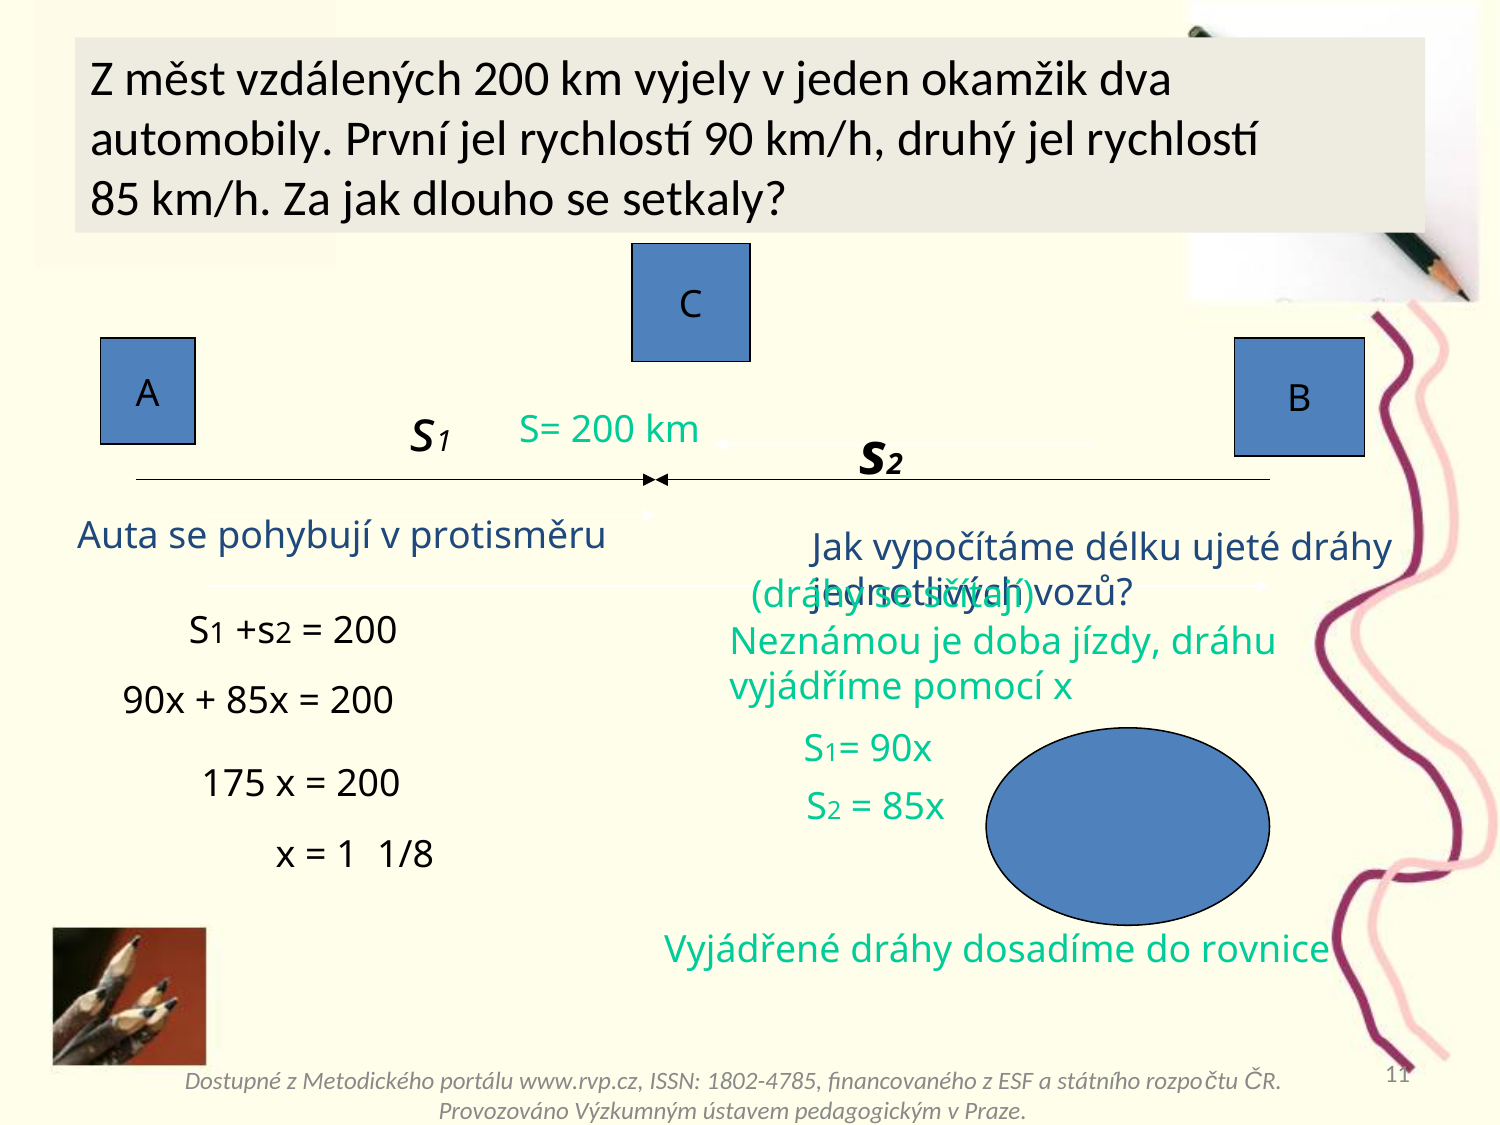

# Z měst vzdálených 200 km vyjely v jeden okamžik dva automobily. První jel rychlostí 90 km/h, druhý jel rychlostí 85 km/h. Za jak dlouho se setkaly?
C
A
B
s1
S= 200 km
s2
Auta se pohybují v protisměru
Jak vypočítáme délku ujeté dráhy jednotlivých vozů?
(dráhy se sčítají)
S1 +s2 = 200
Neznámou je doba jízdy, dráhu vyjádříme pomocí x
90x + 85x = 200
S1= 90x
Auta se setkají za 1h 7,5 min
175 x = 200
S2 = 85x
 x = 1 1/8
Vyjádřené dráhy dosadíme do rovnice
11
Dostupné z Metodického portálu www.rvp.cz, ISSN: 1802-4785, financovaného z ESF a státního rozpočtu ČR. Provozováno Výzkumným ústavem pedagogickým v Praze.